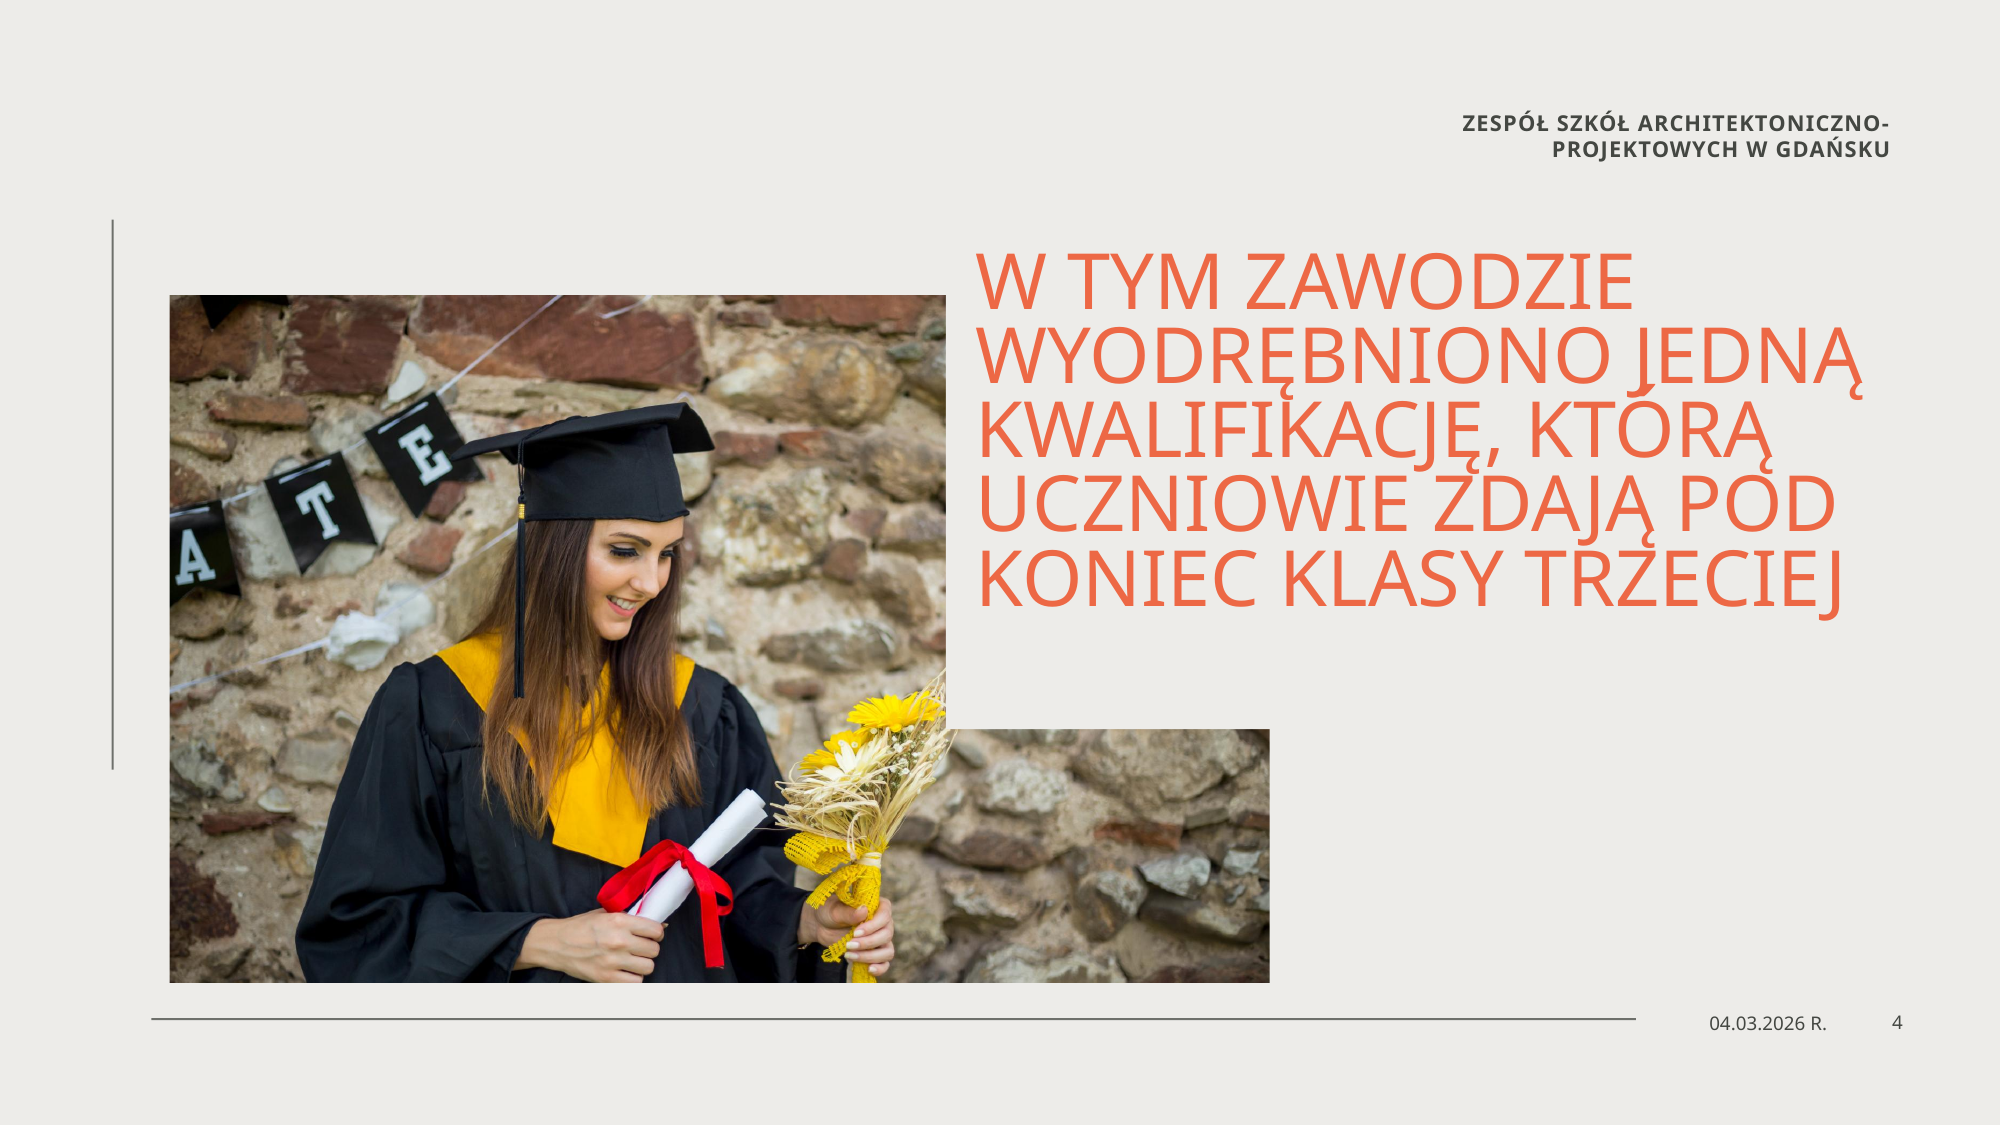

Zespół Szkół Architektoniczno-Projektowych w Gdańsku
# W tym zawodzie wyodrębniono jedną kwalifikację, którą uczniowie zdają pod koniec klasy trzeciej
04.03.2026 r.